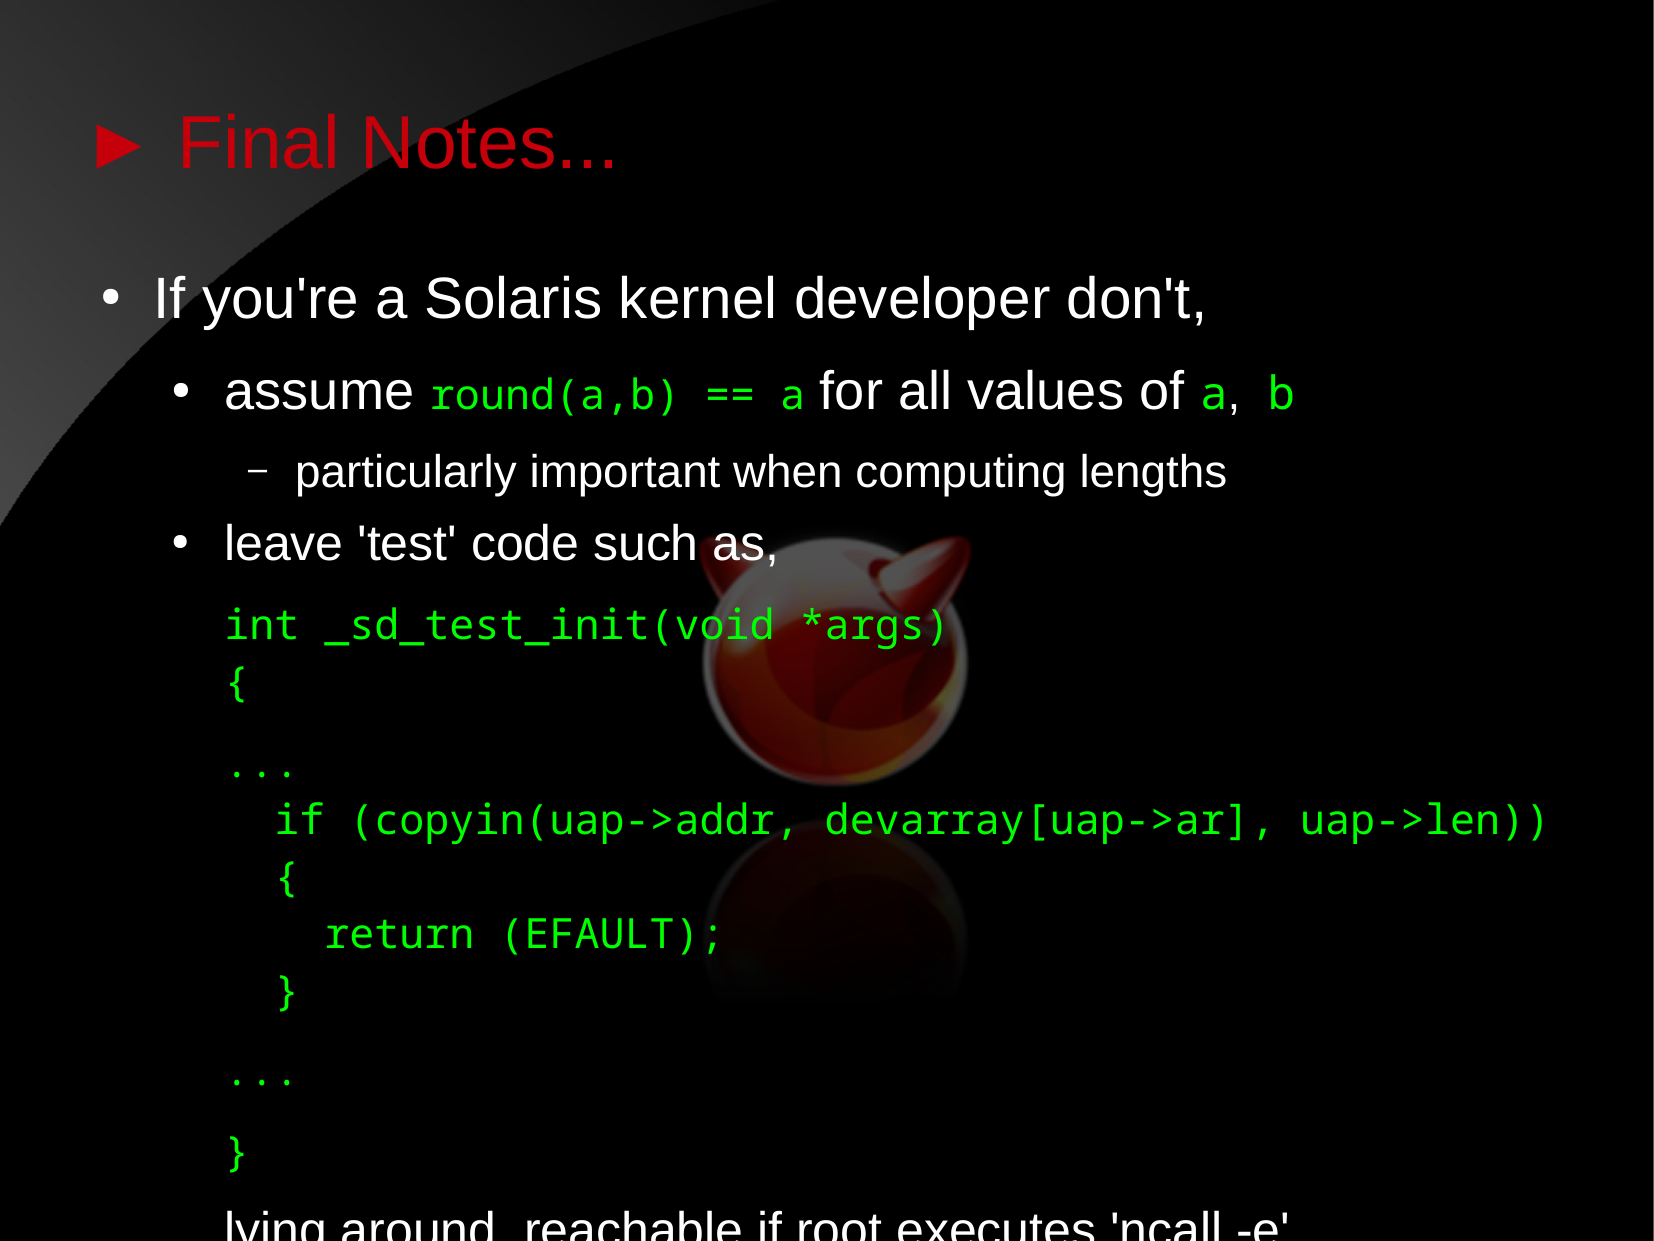

# ► Final Notes...
If you're a Solaris kernel developer don't,
assume round(a,b) == a for all values of a, b
particularly important when computing lengths
leave 'test' code such as,
int _sd_test_init(void *args)
{
...
 if (copyin(uap->addr, devarray[uap->ar], uap->len)) {
 return (EFAULT);
 }
...
}
lying around, reachable if root executes 'ncall -e'